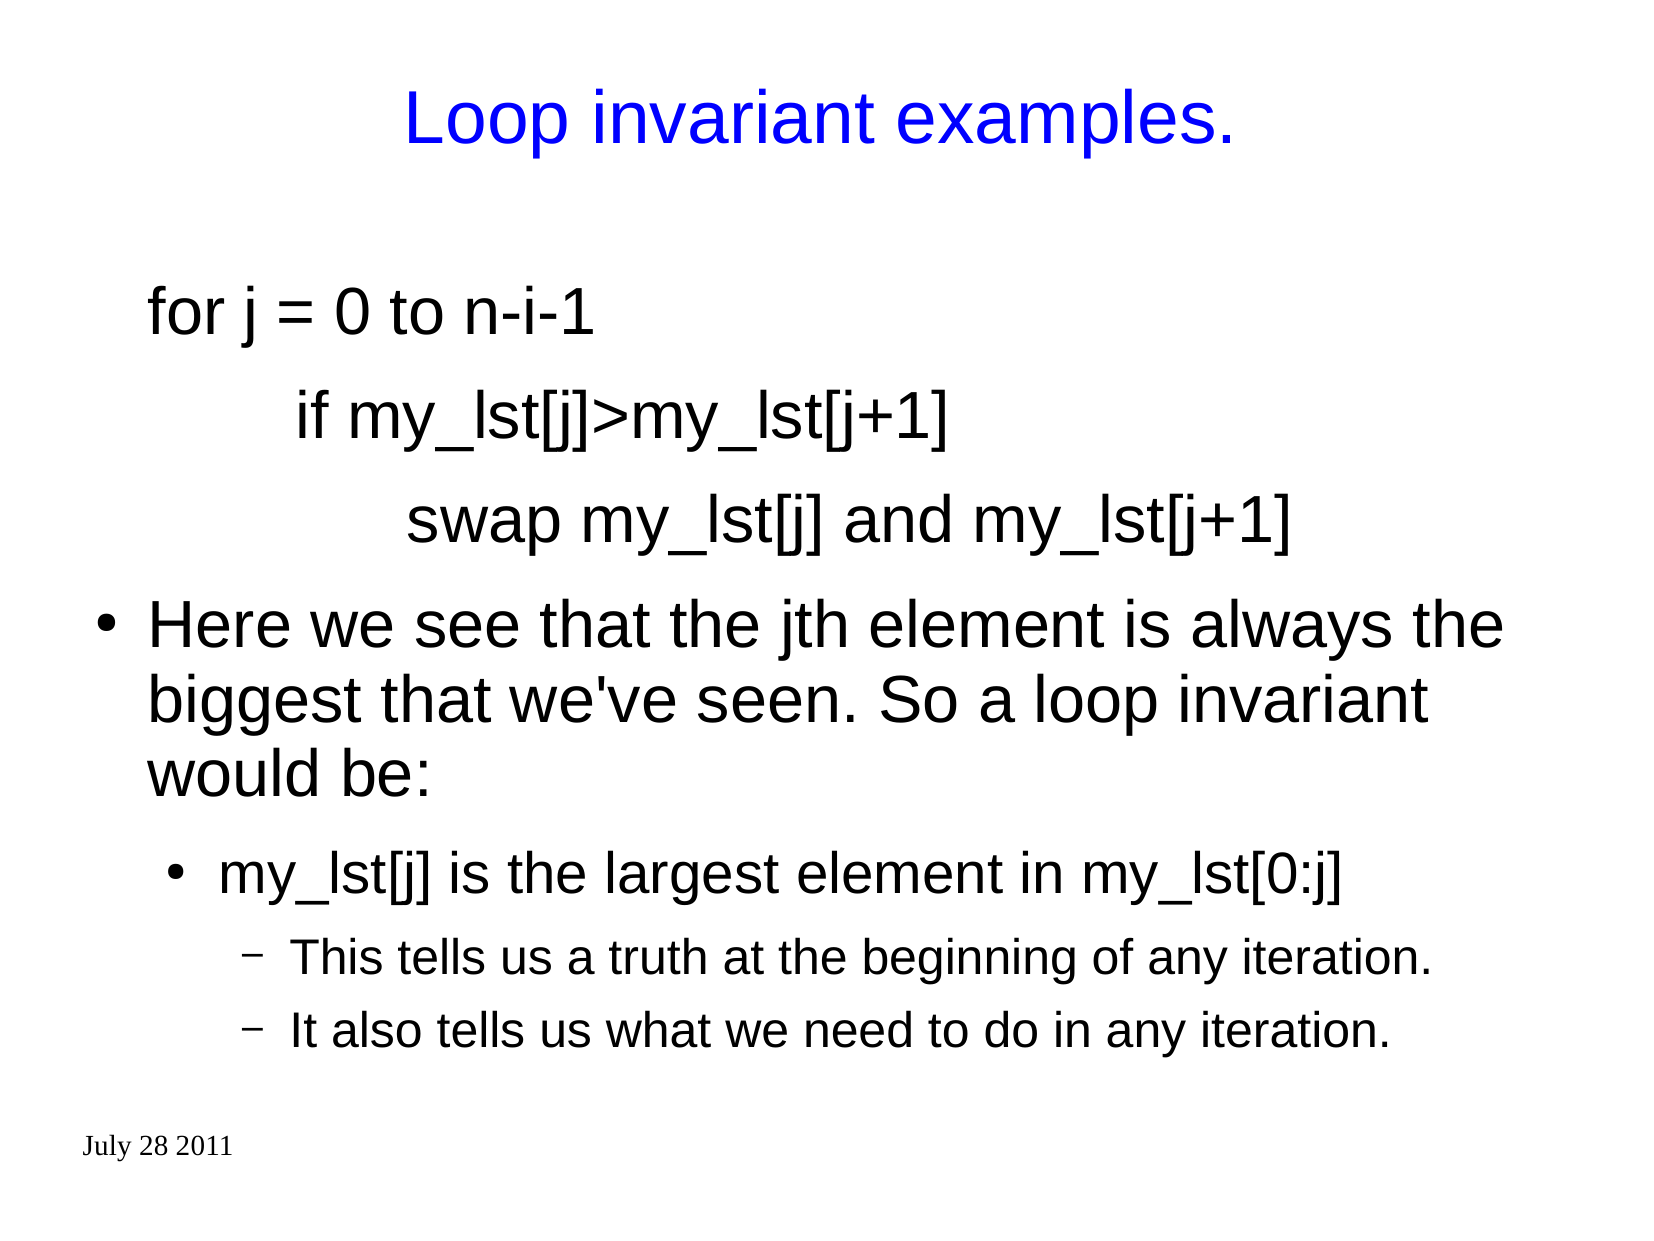

# Loop invariant examples.
for j = 0 to n-i-1
 if my_lst[j]>my_lst[j+1]
 swap my_lst[j] and my_lst[j+1]
Here we see that the jth element is always the biggest that we've seen. So a loop invariant would be:
my_lst[j] is the largest element in my_lst[0:j]
This tells us a truth at the beginning of any iteration.
It also tells us what we need to do in any iteration.
July 28 2011